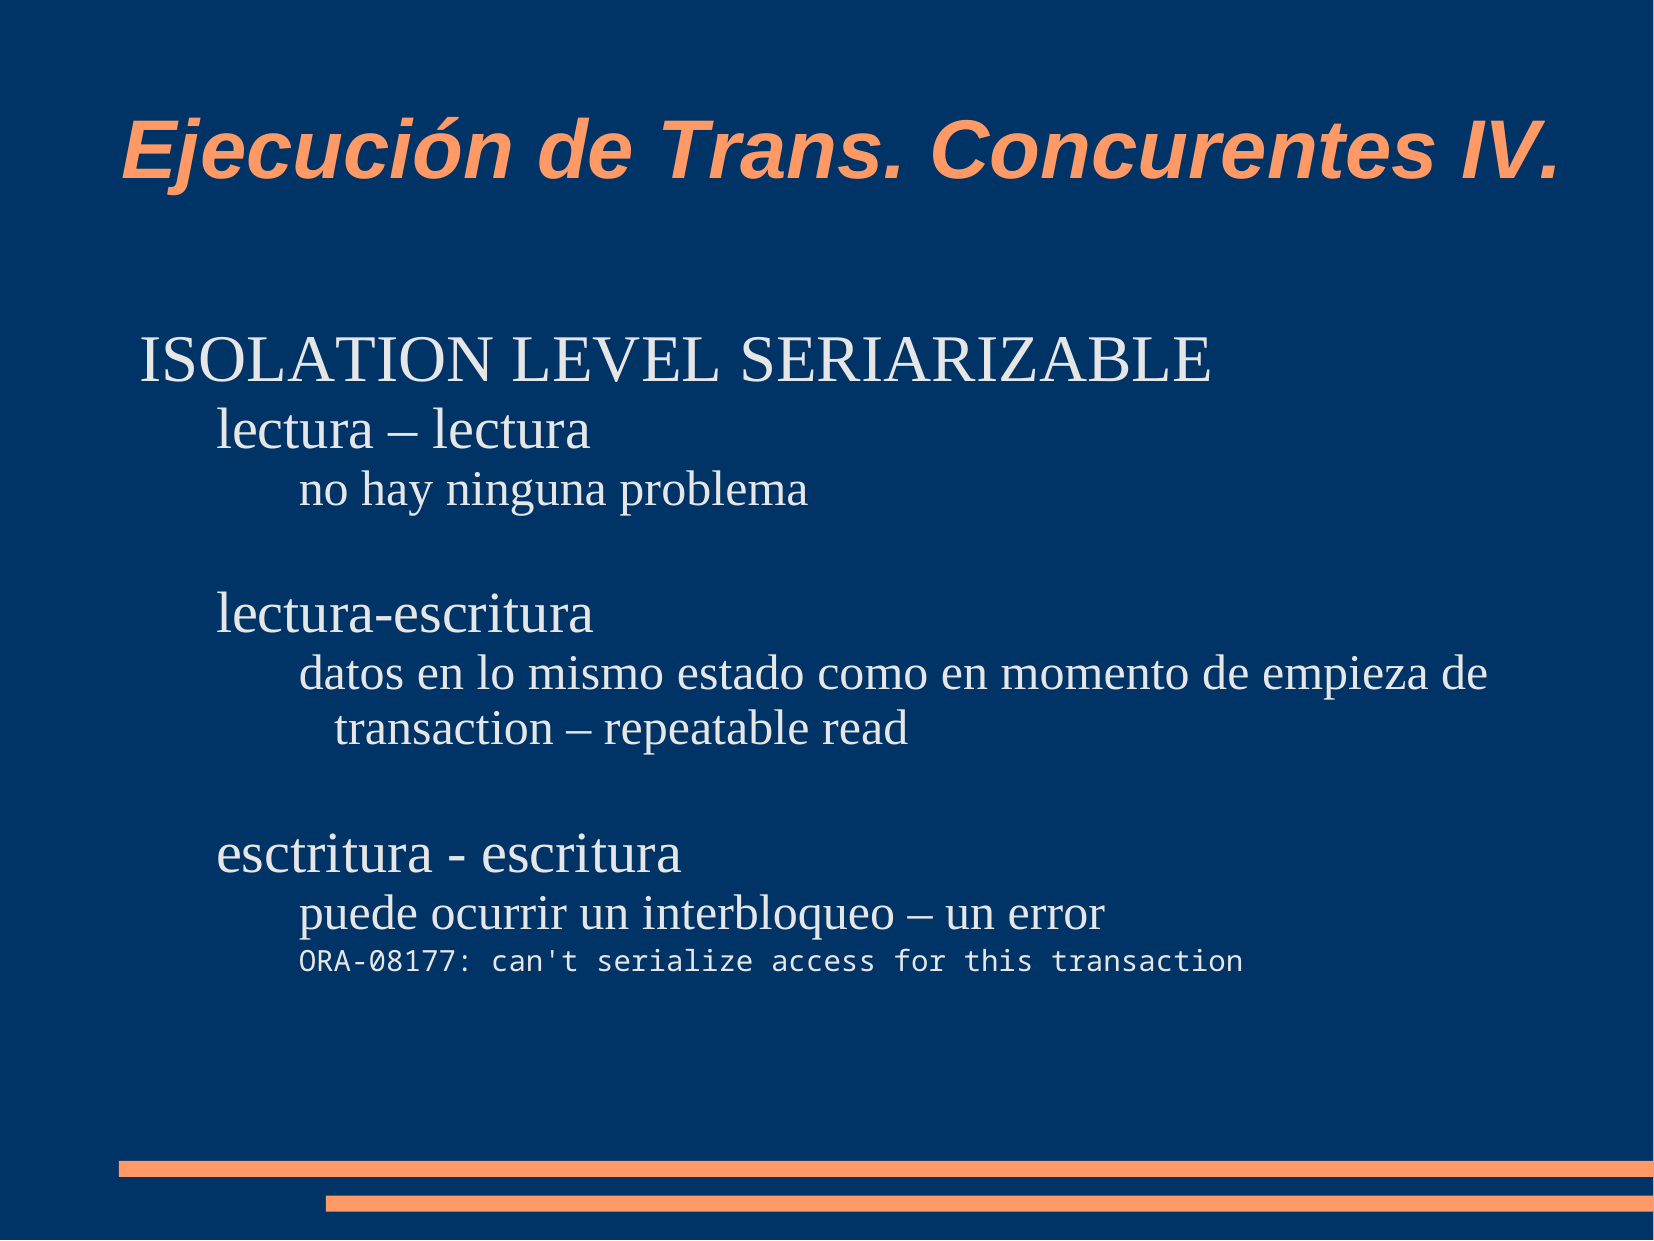

# Ejecución de Trans. Concurentes IV.
ISOLATION LEVEL SERIARIZABLE
lectura – lectura
no hay ninguna problema
lectura-escritura
datos en lo mismo estado como en momento de empieza de transaction – repeatable read
esctritura - escritura
puede ocurrir un interbloqueo – un error
ORA-08177: can't serialize access for this transaction